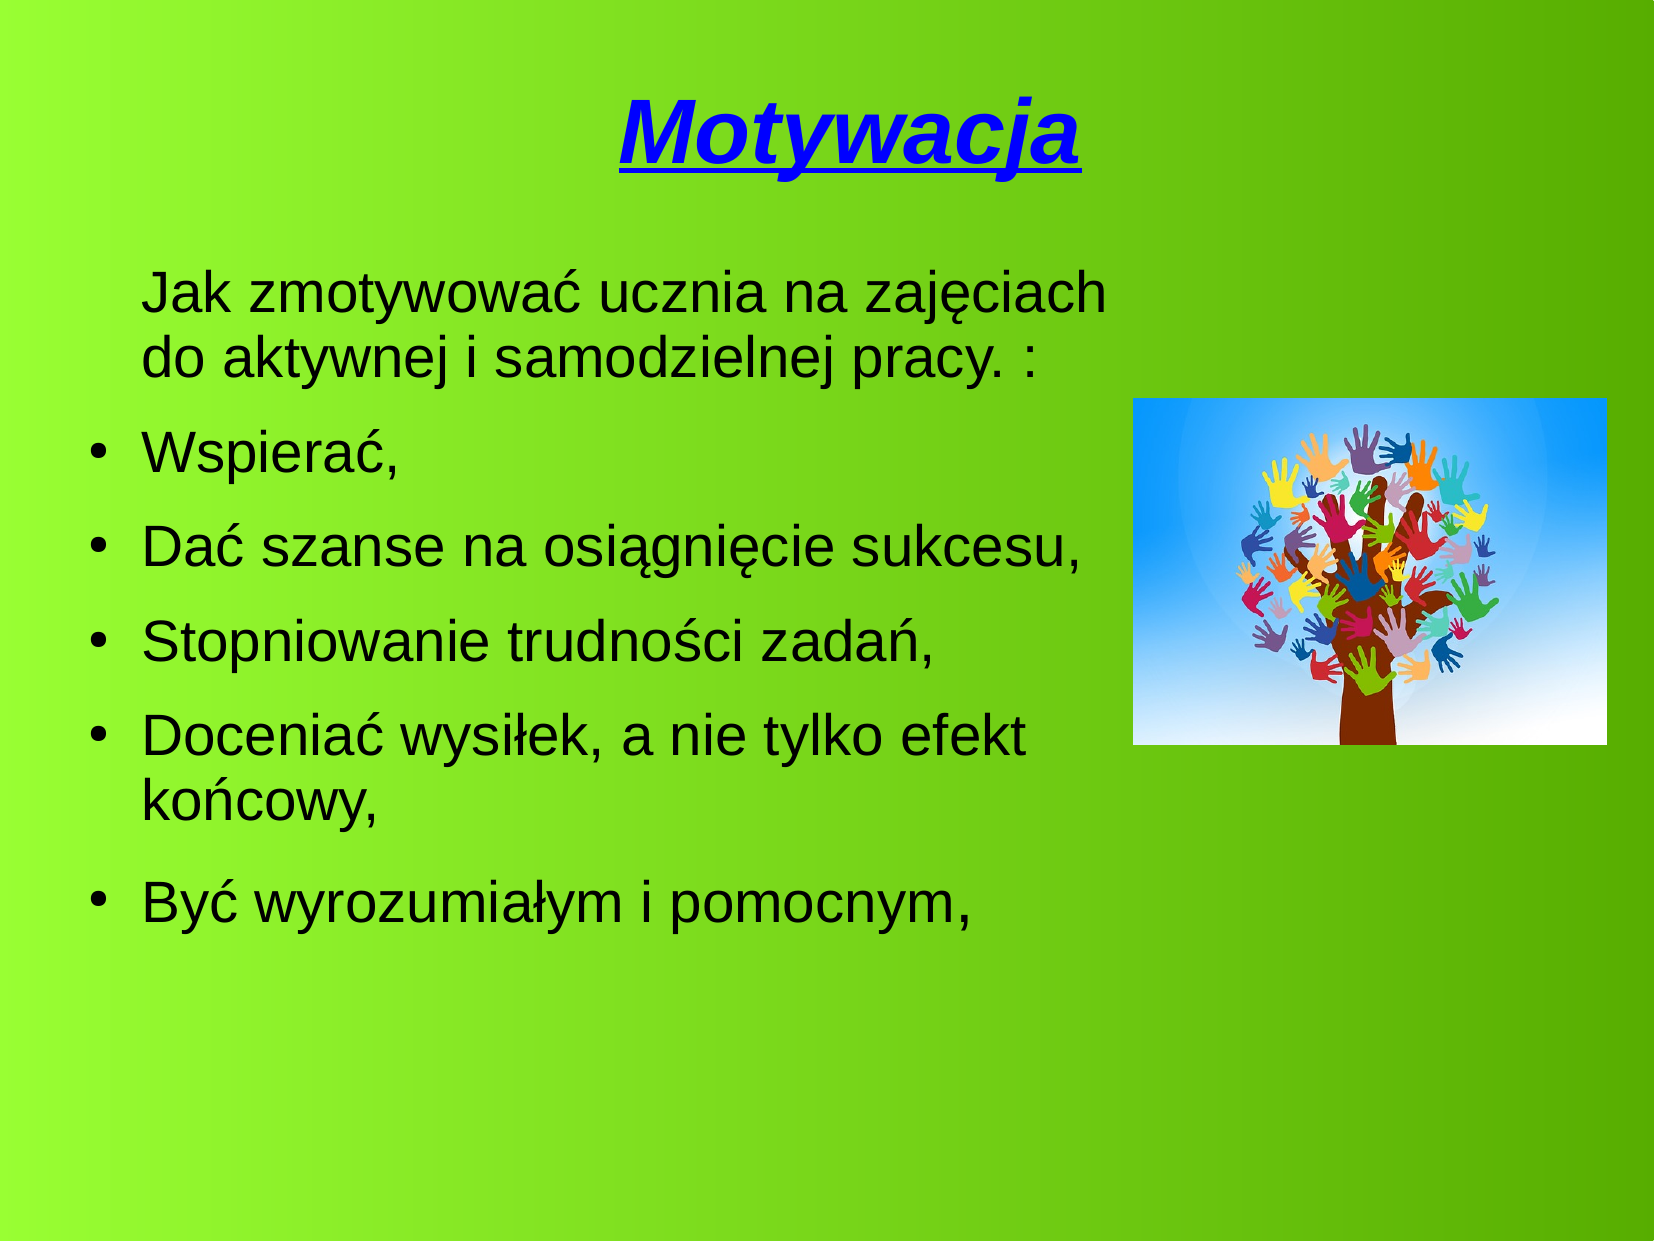

# Motywacja
Jak zmotywować ucznia na zajęciach do aktywnej i samodzielnej pracy. :
Wspierać,
Dać szanse na osiągnięcie sukcesu,
Stopniowanie trudności zadań,
Doceniać wysiłek, a nie tylko efekt końcowy,
Być wyrozumiałym i pomocnym,